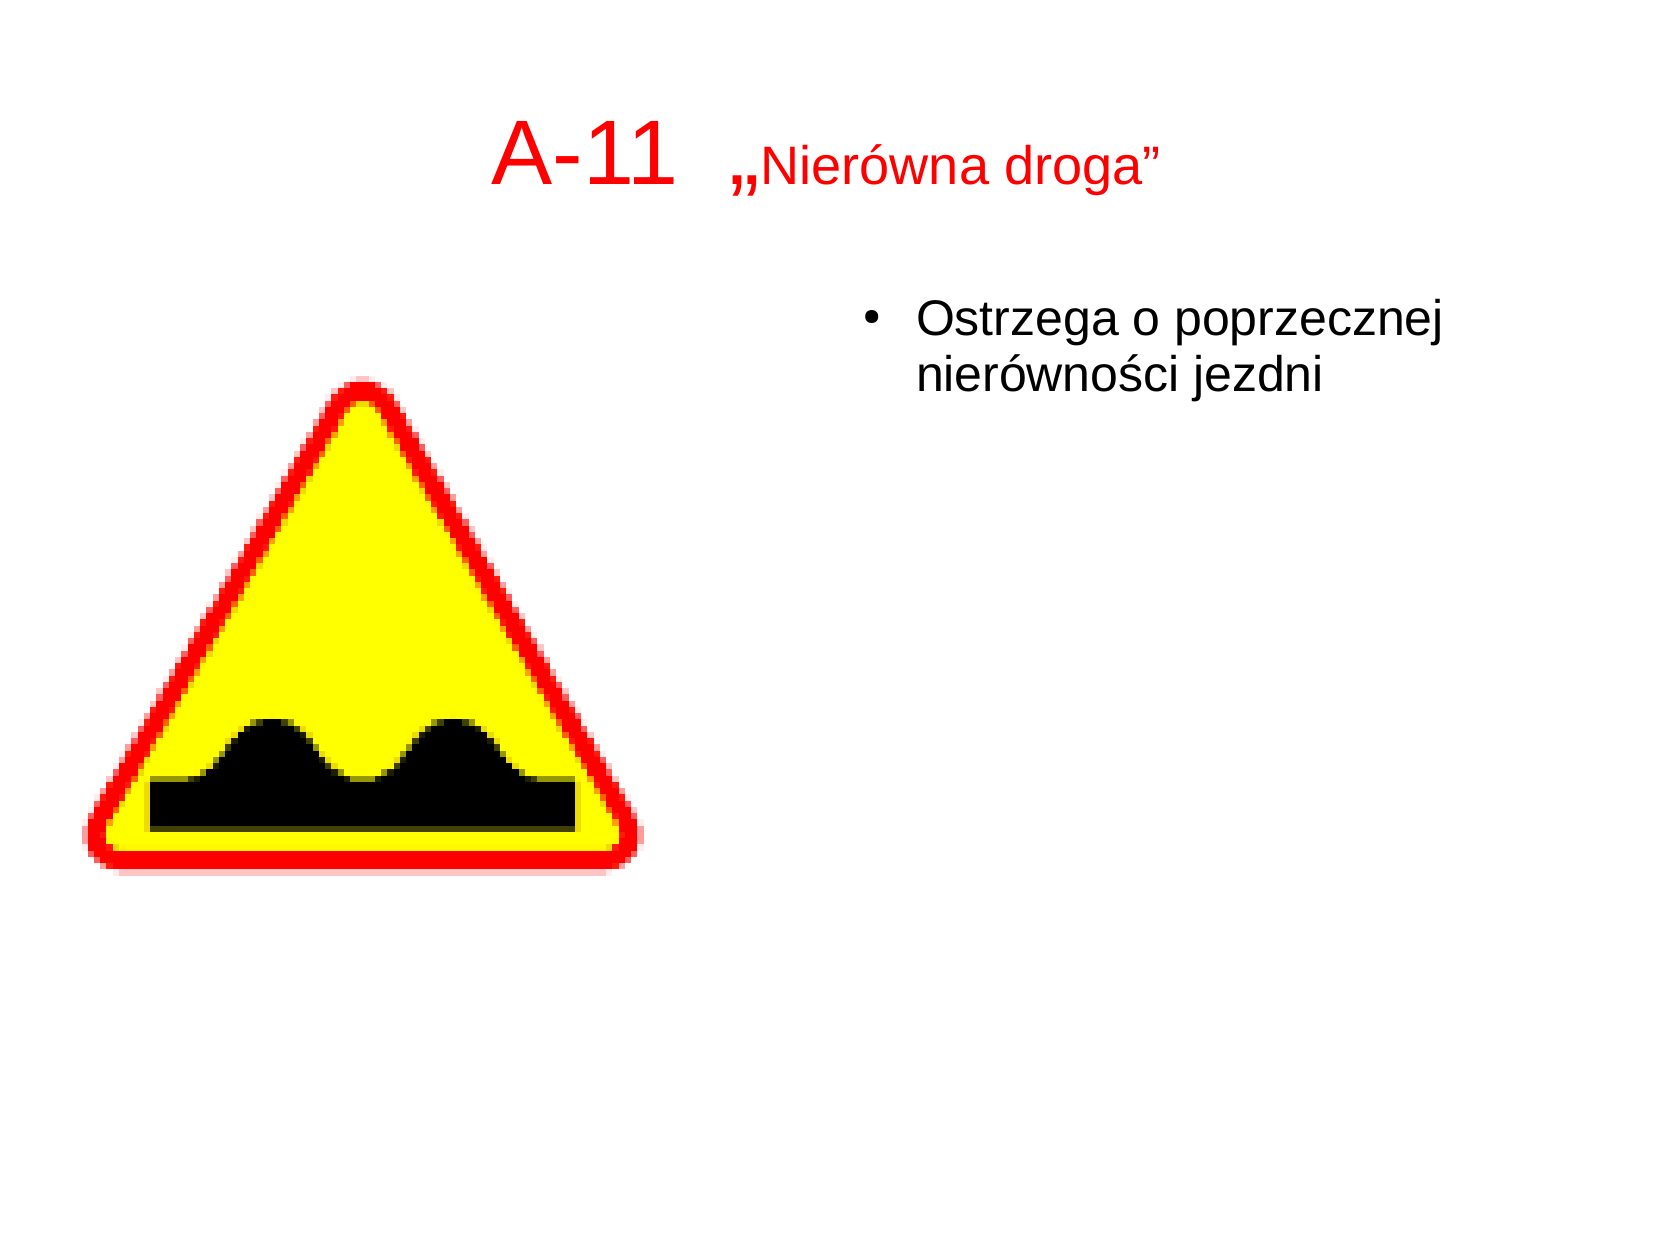

# A-11 „Nierówna droga”
Ostrzega o poprzecznej nierówności jezdni